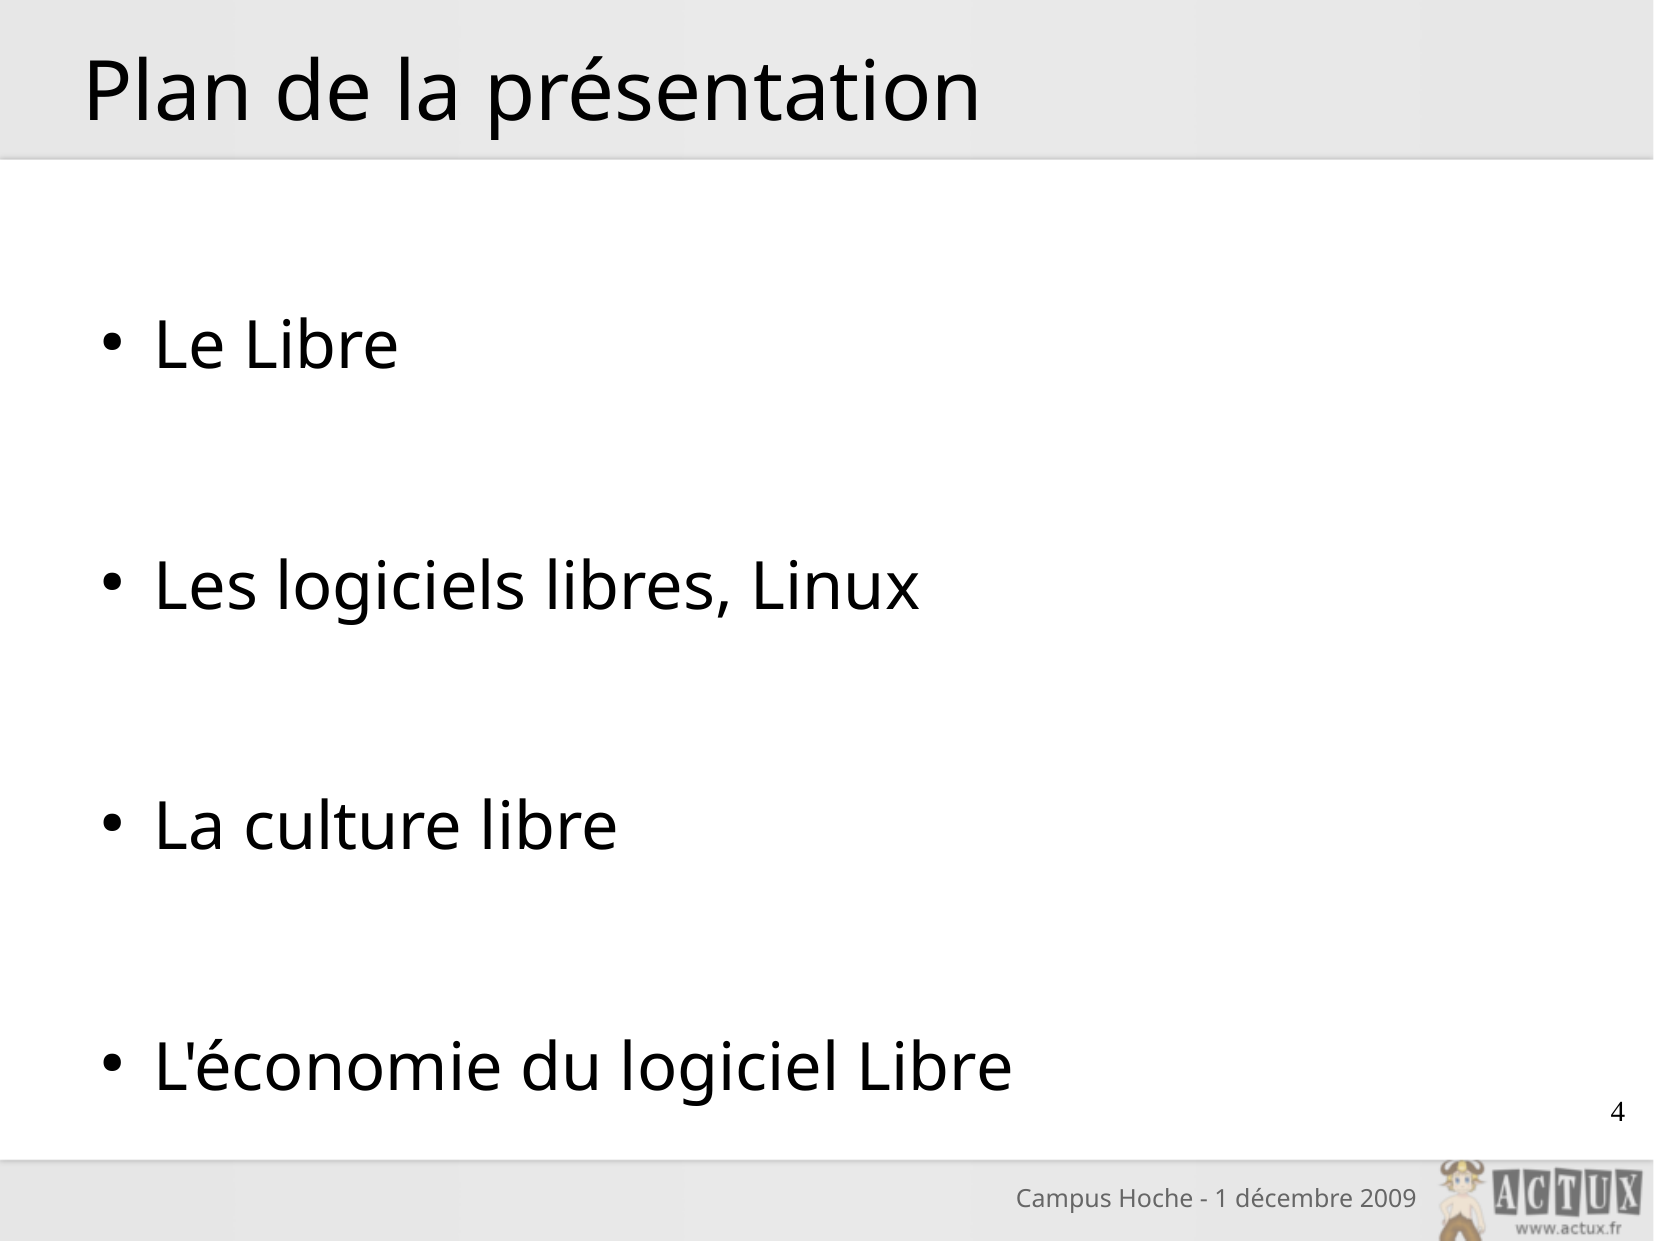

# Plan de la présentation
Le Libre
Les logiciels libres, Linux
La culture libre
L'économie du logiciel Libre
4
Campus Hoche - 1 décembre 2009